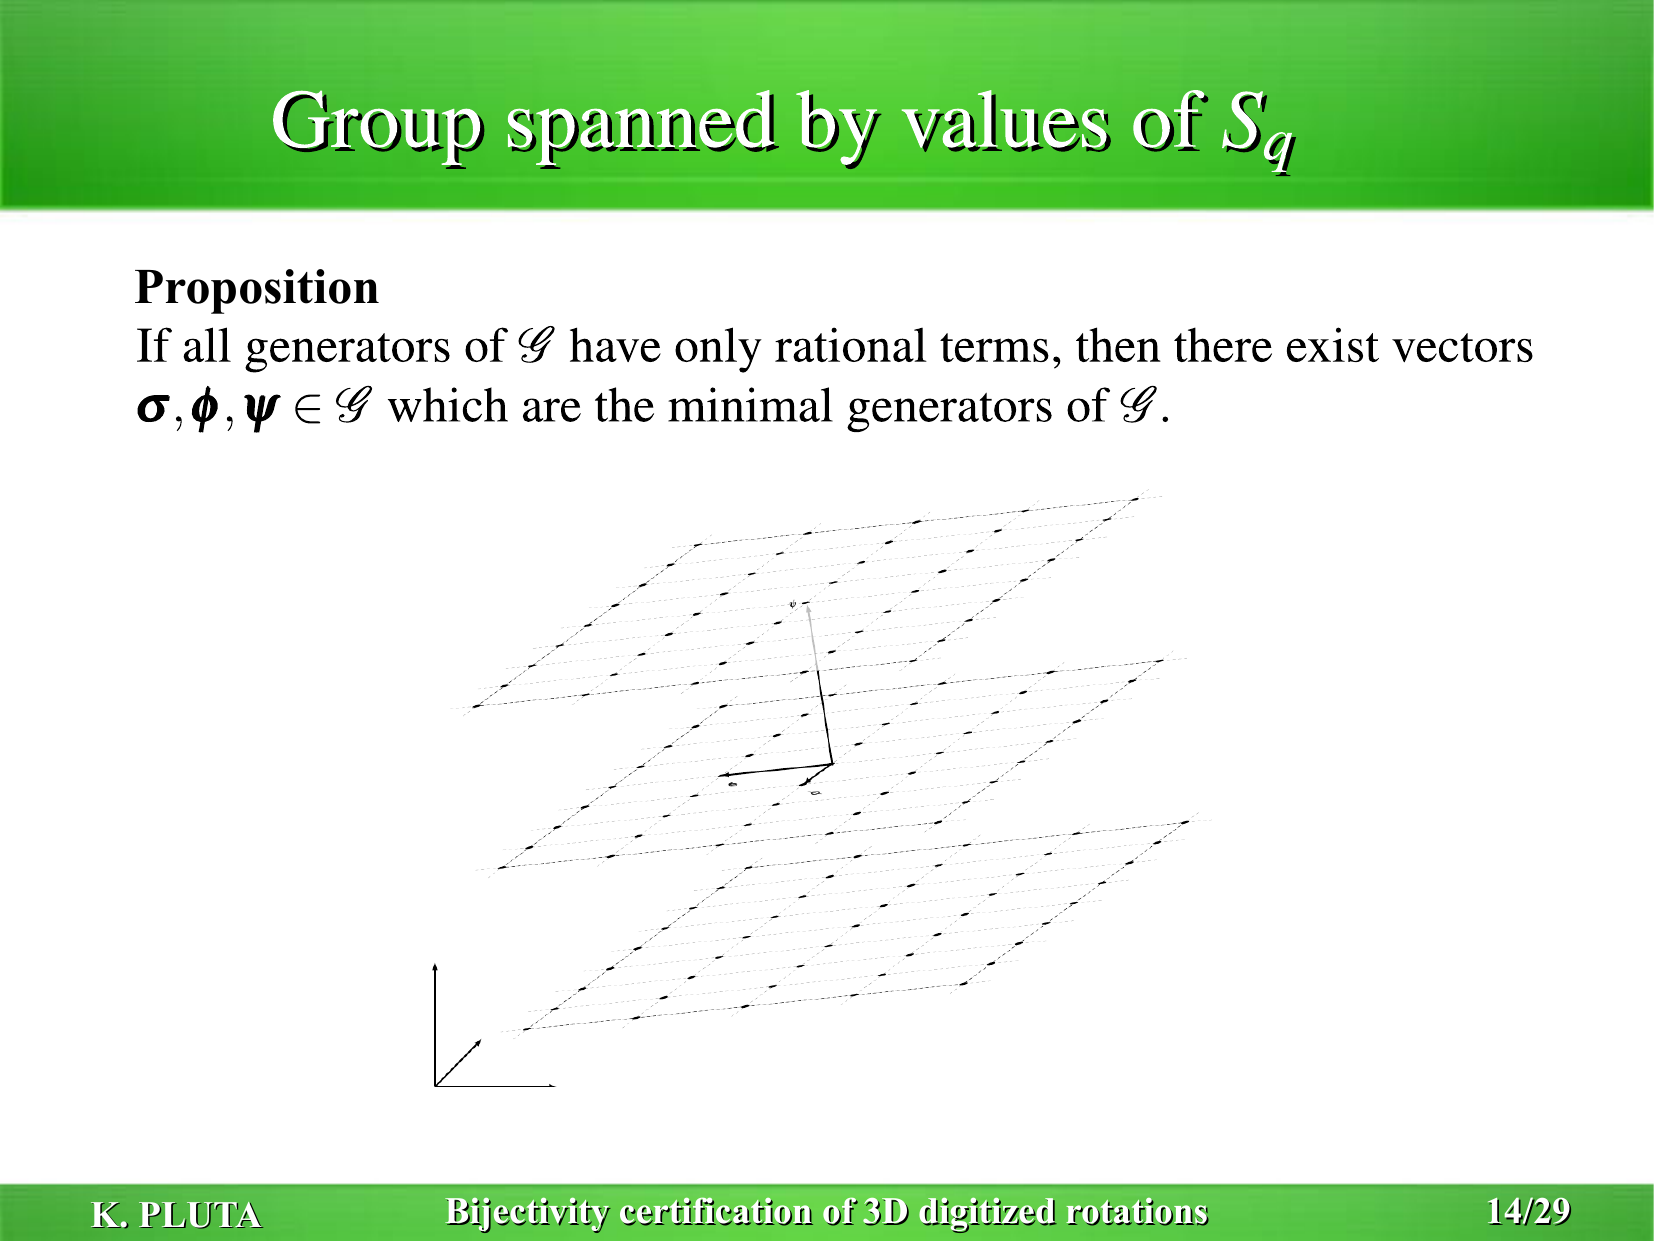

Proposition
Bijectivity certification of 3D digitized rotations
14